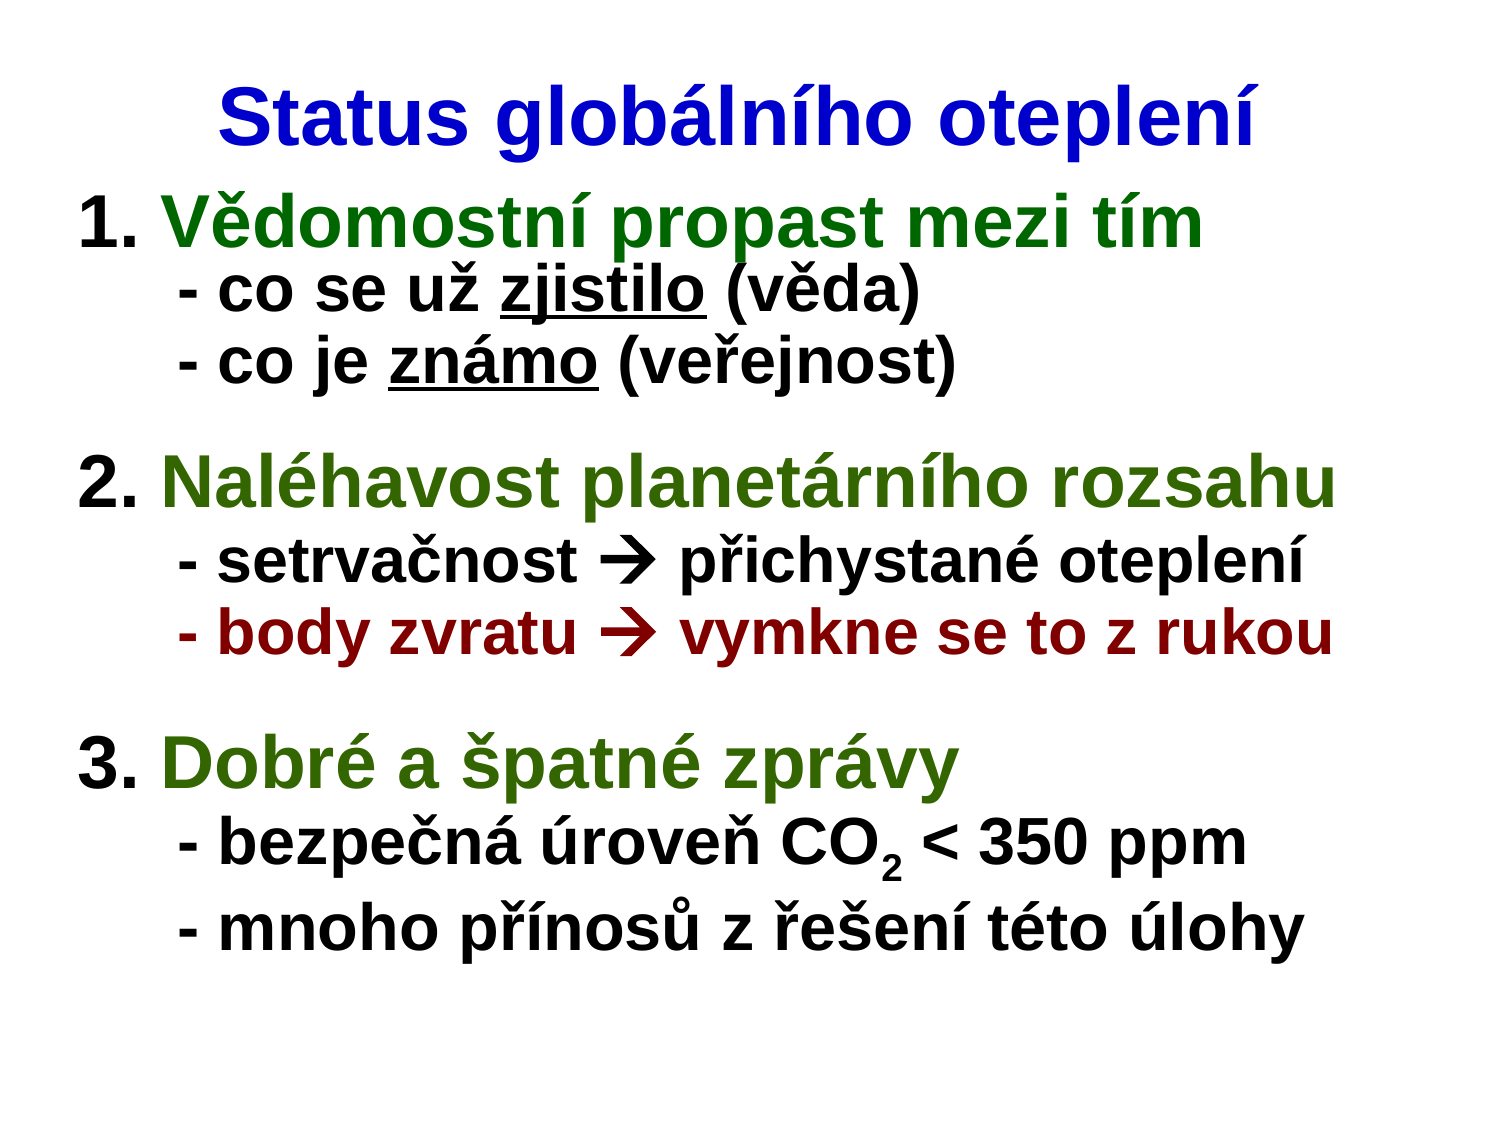

# Status globálního oteplení
1. Vědomostní propast mezi tím
	- co se už zjistilo (věda)
	- co je známo (veřejnost)
2. Naléhavost planetárního rozsahu
	- setrvačnost  přichystané oteplení
	- body zvratu  vymkne se to z rukou
3. Dobré a špatné zprávy
	- bezpečná úroveň CO2 < 350 ppm
	- mnoho přínosů z řešení této úlohy